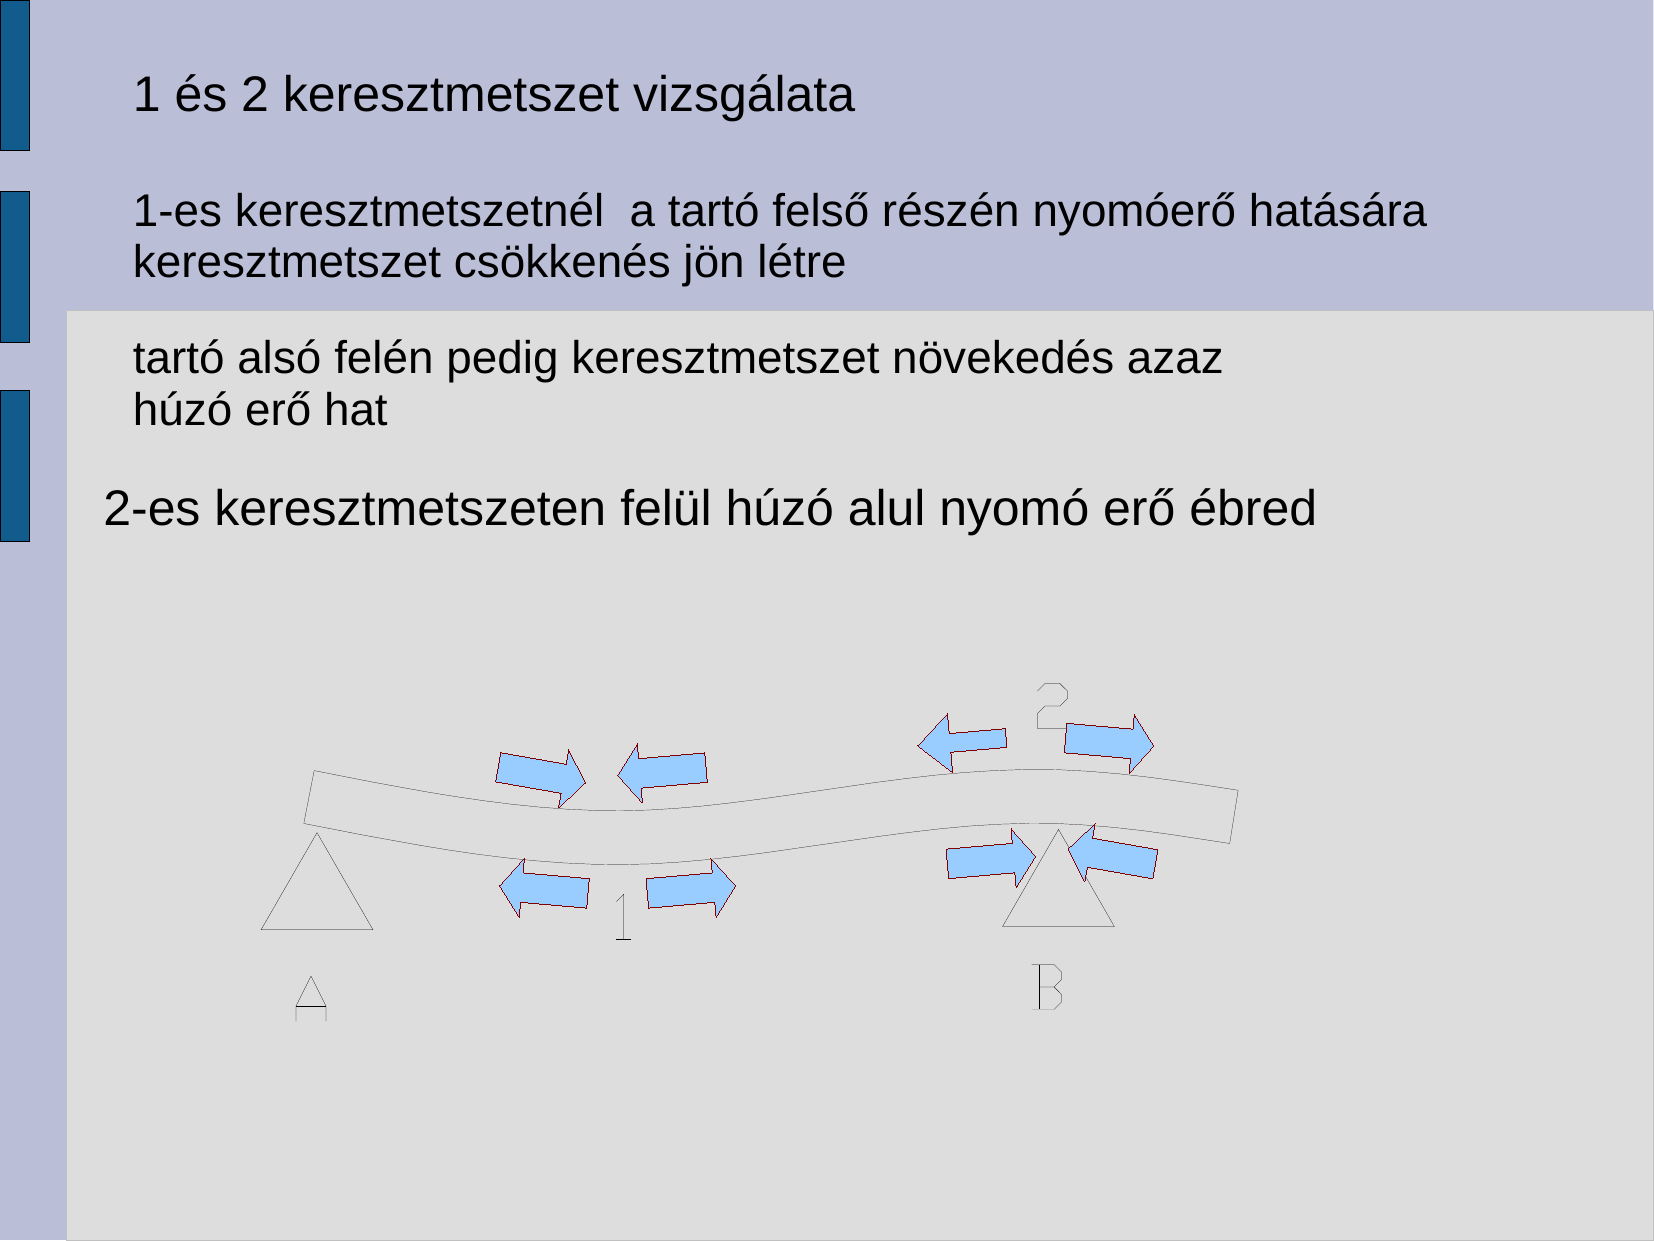

1 és 2 keresztmetszet vizsgálata
1-es keresztmetszetnél a tartó felső részén nyomóerő hatására keresztmetszet csökkenés jön létre
tartó alsó felén pedig keresztmetszet növekedés azaz húzó erő hat
2-es keresztmetszeten felül húzó alul nyomó erő ébred